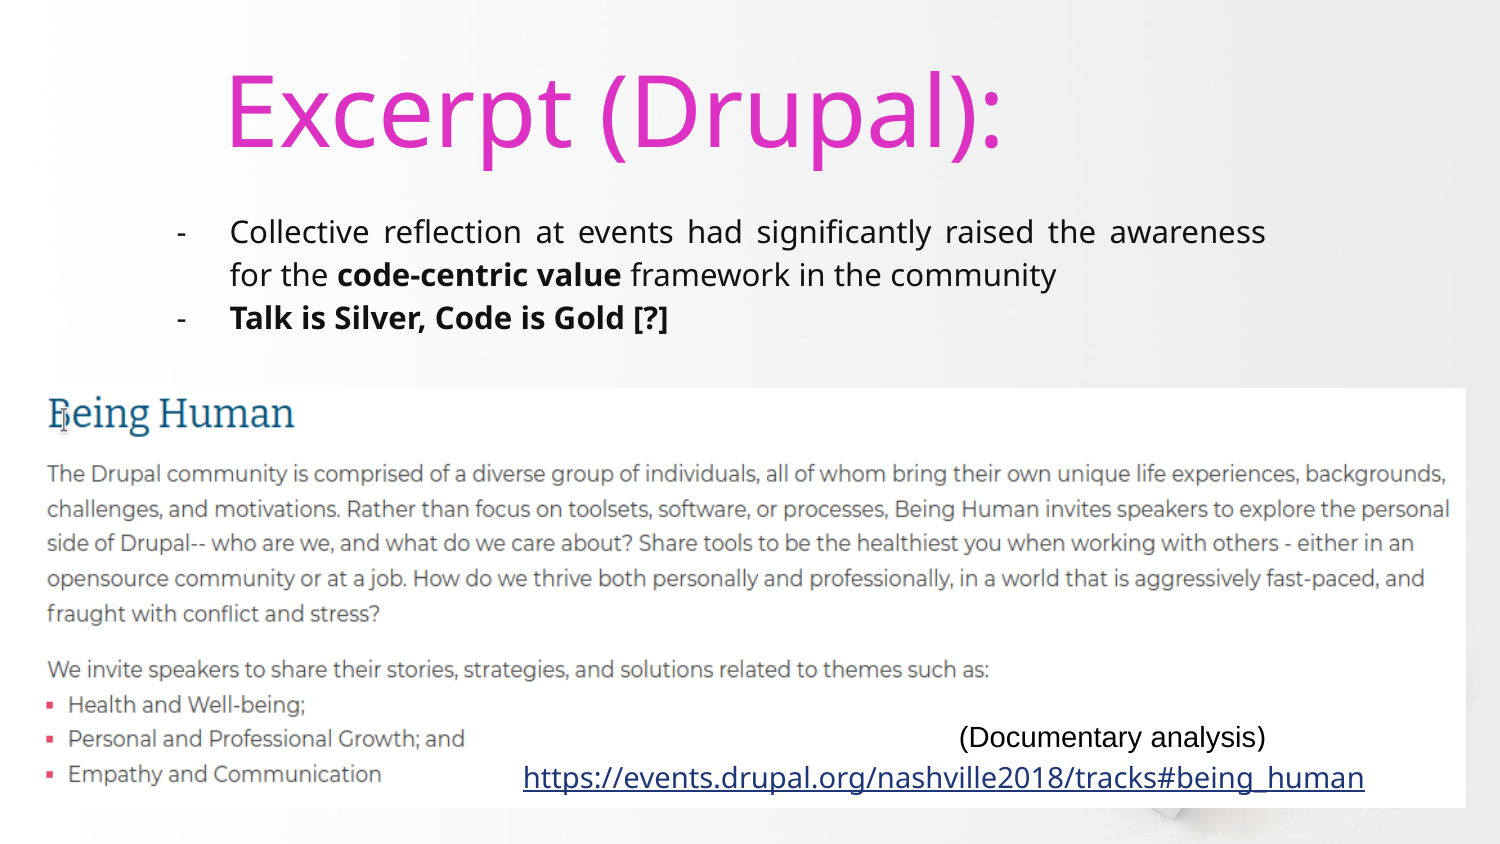

Excerpt (Drupal):
Collective reflection at events had significantly raised the awareness for the code-centric value framework in the community
Talk is Silver, Code is Gold [?]
(Documentary analysis)
https://events.drupal.org/nashville2018/tracks#being_human